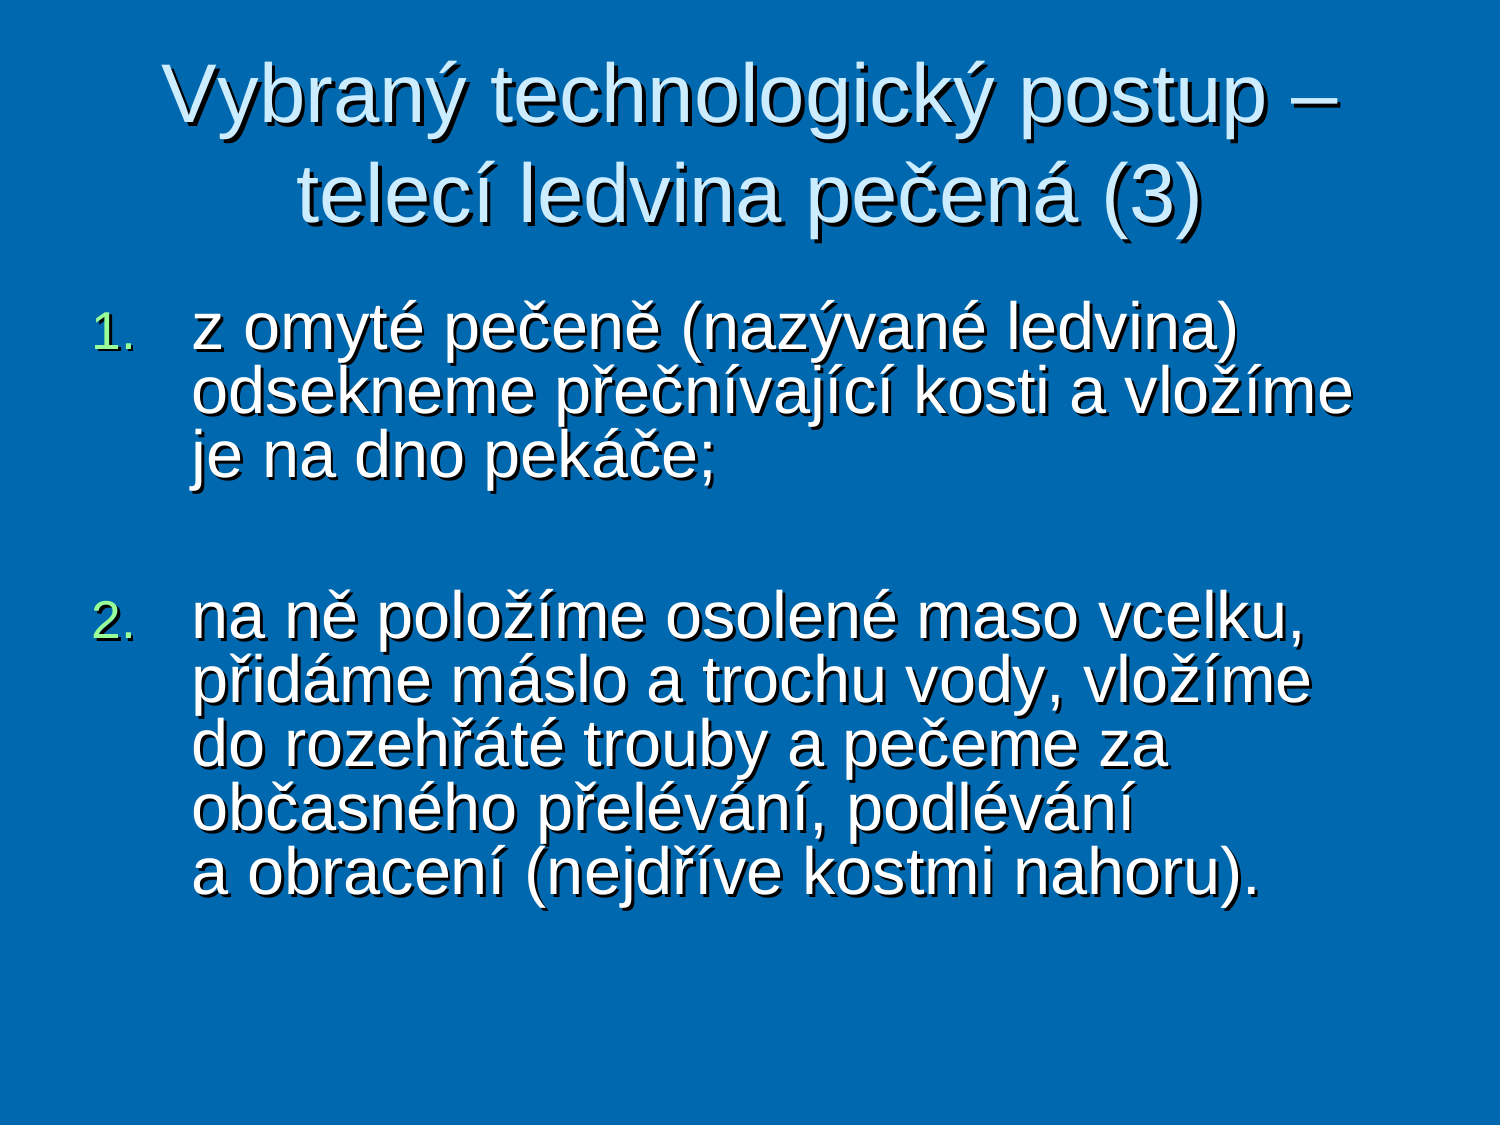

# Vybraný technologický postup – telecí ledvina pečená (3)
z omyté pečeně (nazývané ledvina) odsekneme přečnívající kosti a vložíme je na dno pekáče;
na ně položíme osolené maso vcelku, přidáme máslo a trochu vody, vložíme do rozehřáté trouby a pečeme za občasného přelévání, podlévání
a obracení (nejdříve kostmi nahoru).